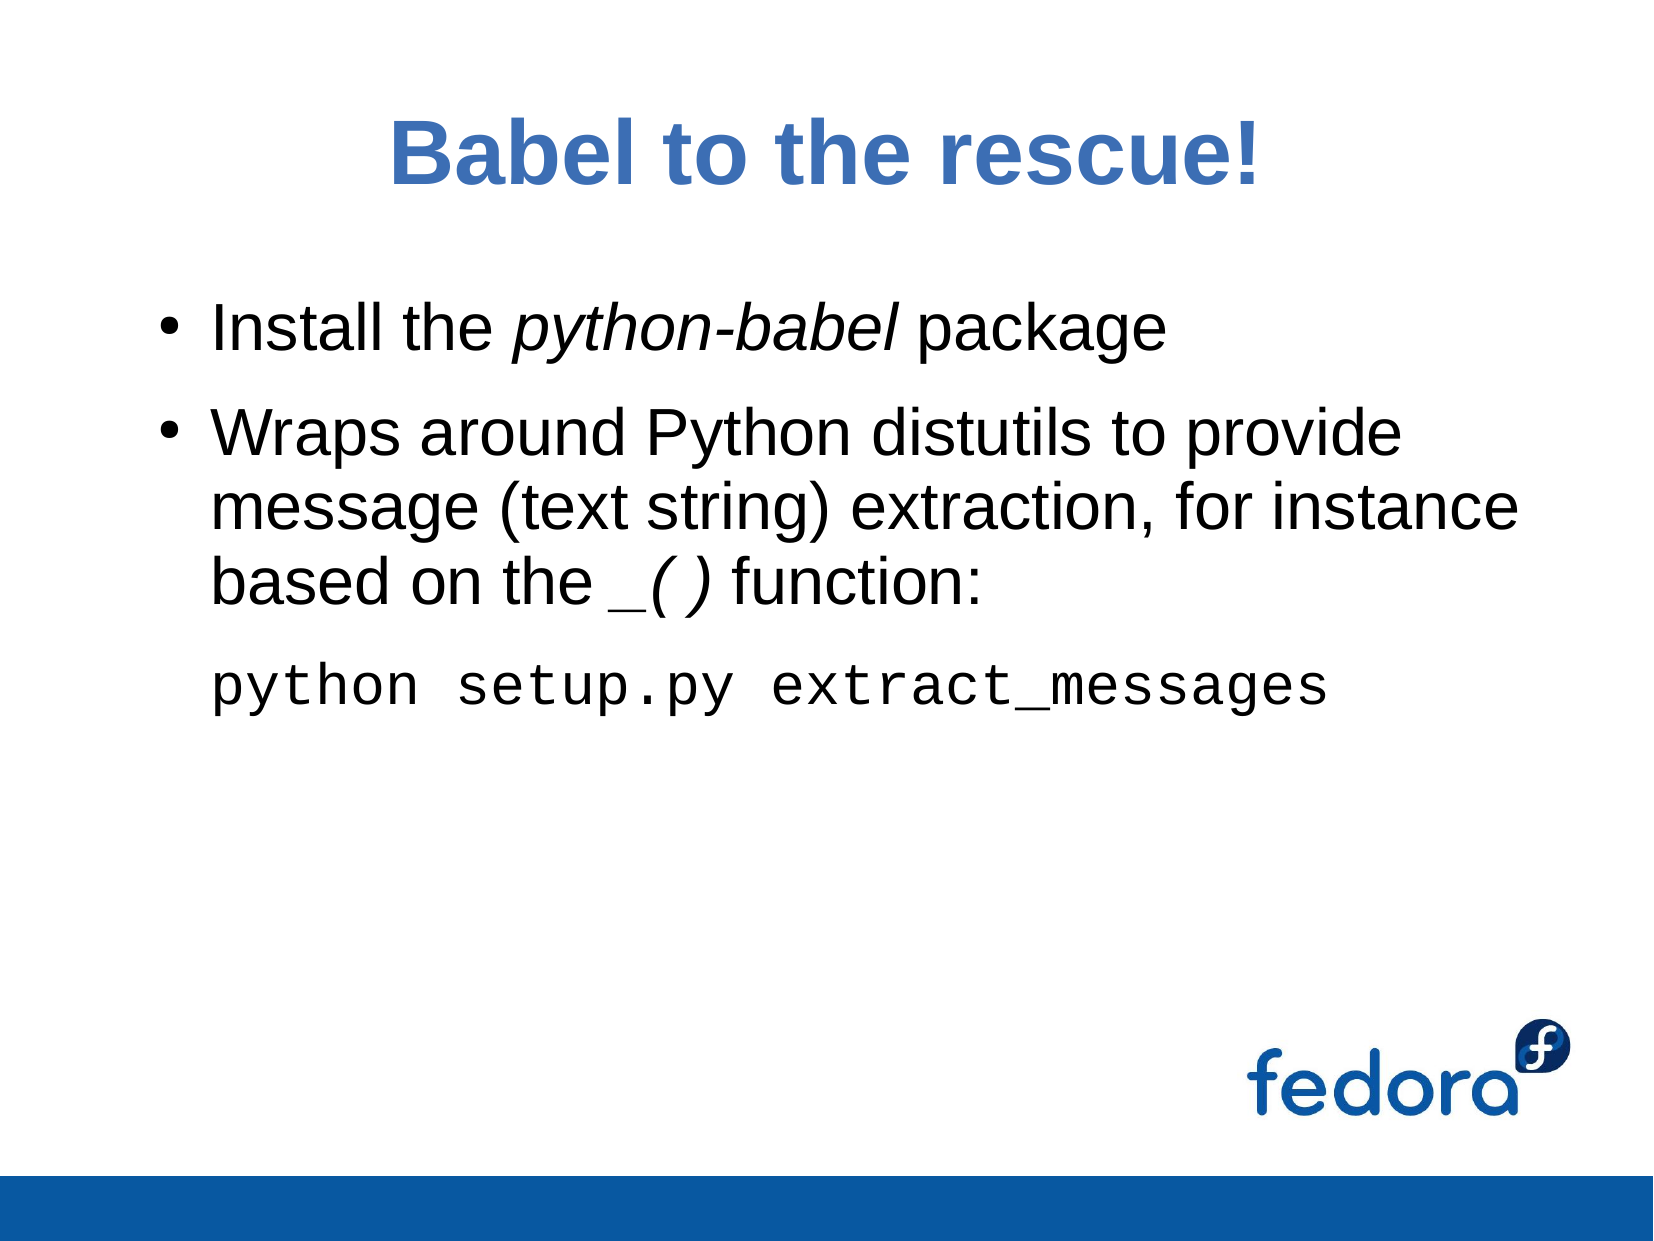

# Babel to the rescue!
Install the python-babel package
Wraps around Python distutils to provide message (text string) extraction, for instance based on the _( ) function:
python setup.py extract_messages